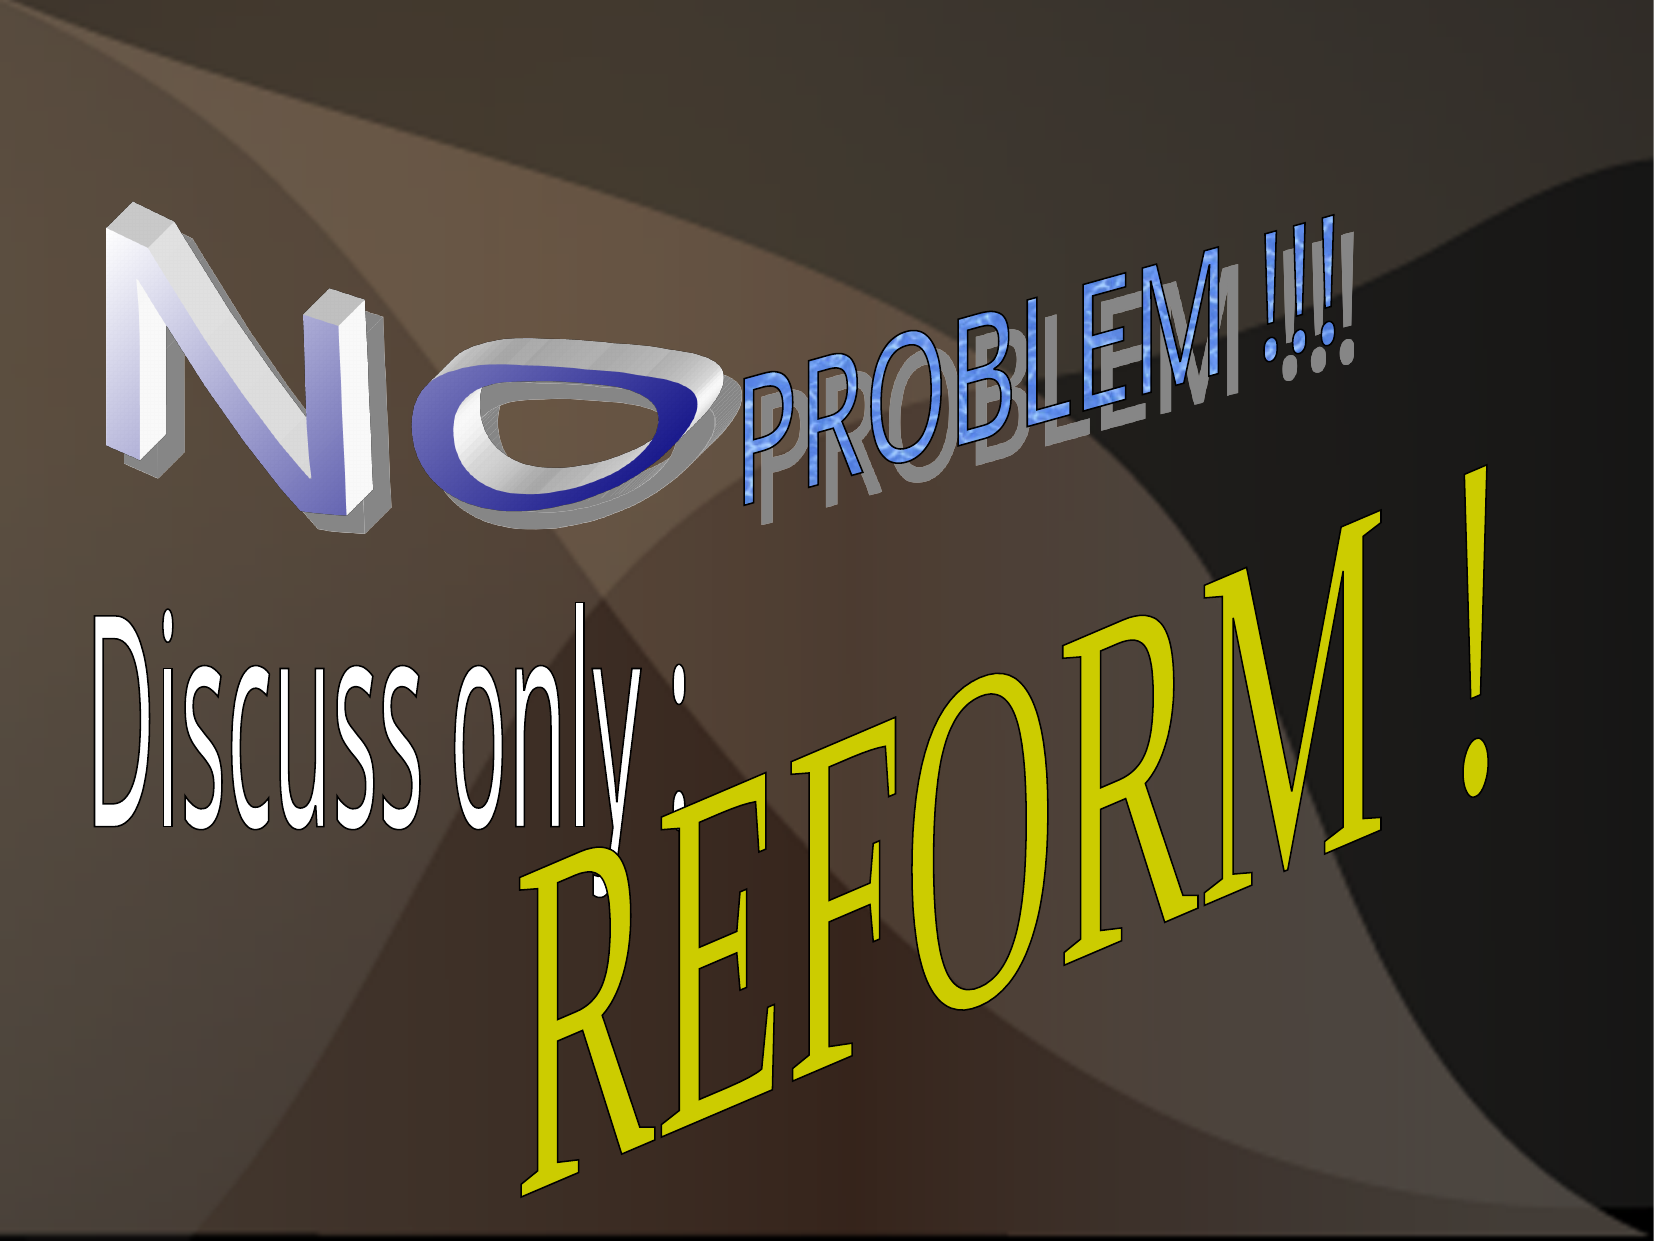

PROBLEM !!!
NO
REFORM !
Discuss only :